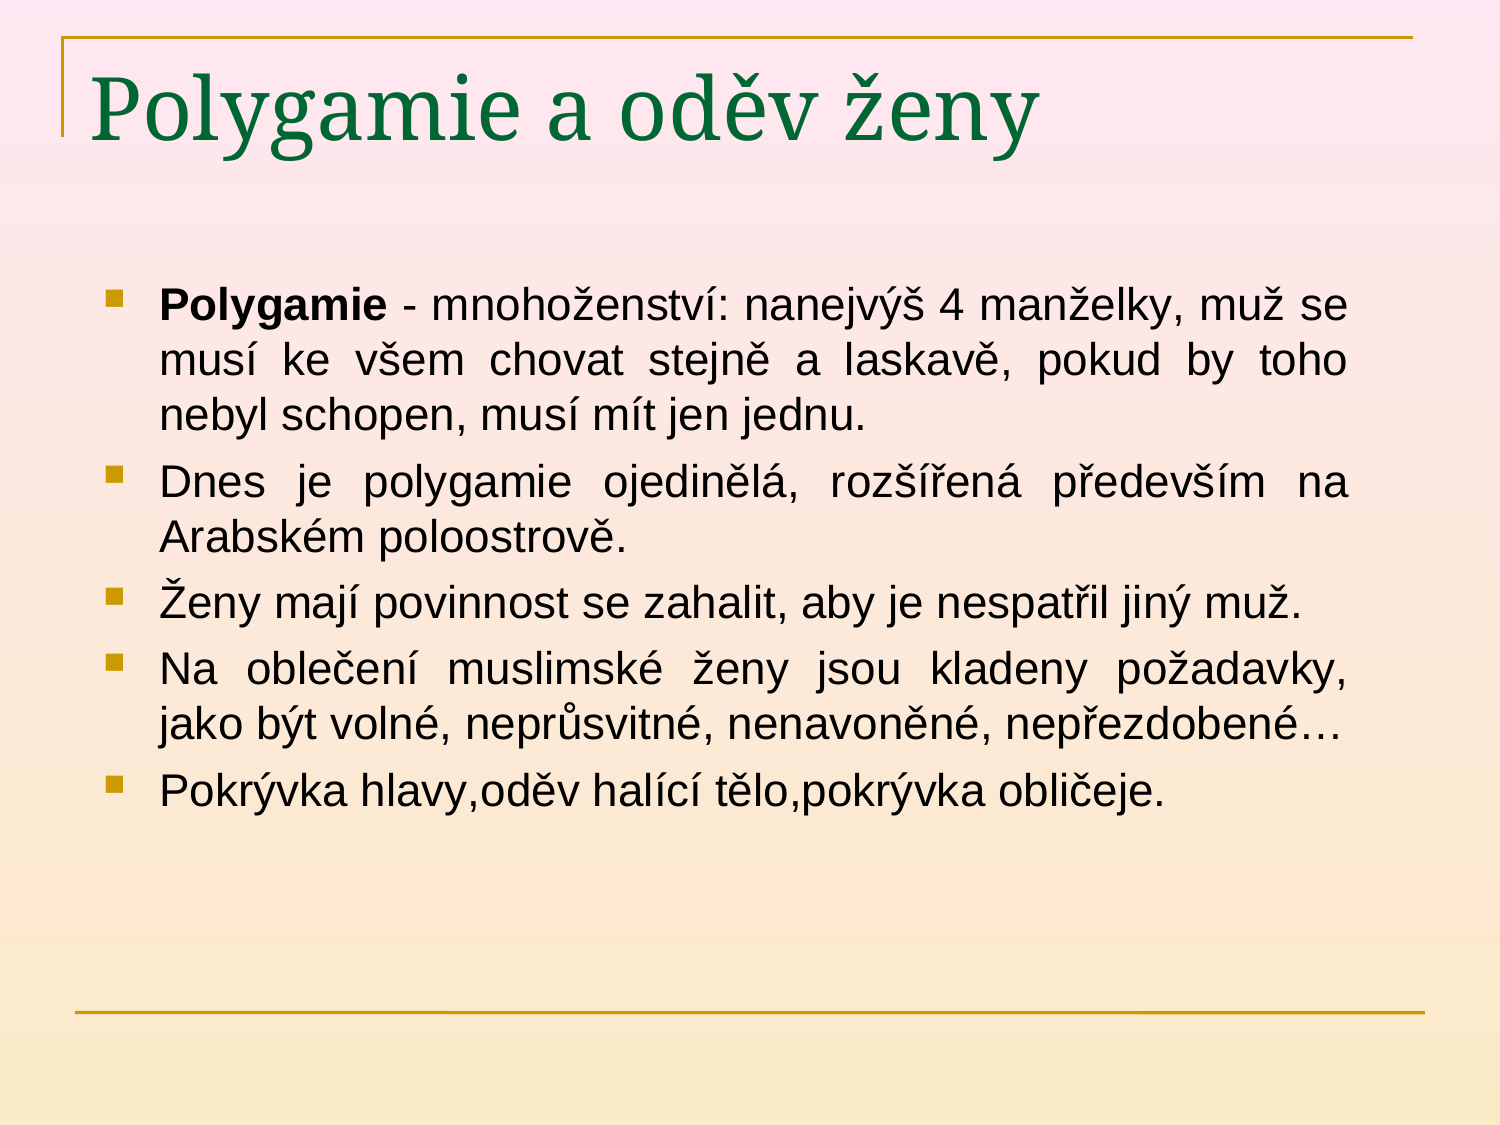

# Polygamie a oděv ženy
Polygamie - mnohoženství: nanejvýš 4 manželky, muž se musí ke všem chovat stejně a laskavě, pokud by toho nebyl schopen, musí mít jen jednu.
Dnes je polygamie ojedinělá, rozšířená především na Arabském poloostrově.
Ženy mají povinnost se zahalit, aby je nespatřil jiný muž.
Na oblečení muslimské ženy jsou kladeny požadavky, jako být volné, neprůsvitné, nenavoněné, nepřezdobené…
Pokrývka hlavy,oděv halící tělo,pokrývka obličeje.